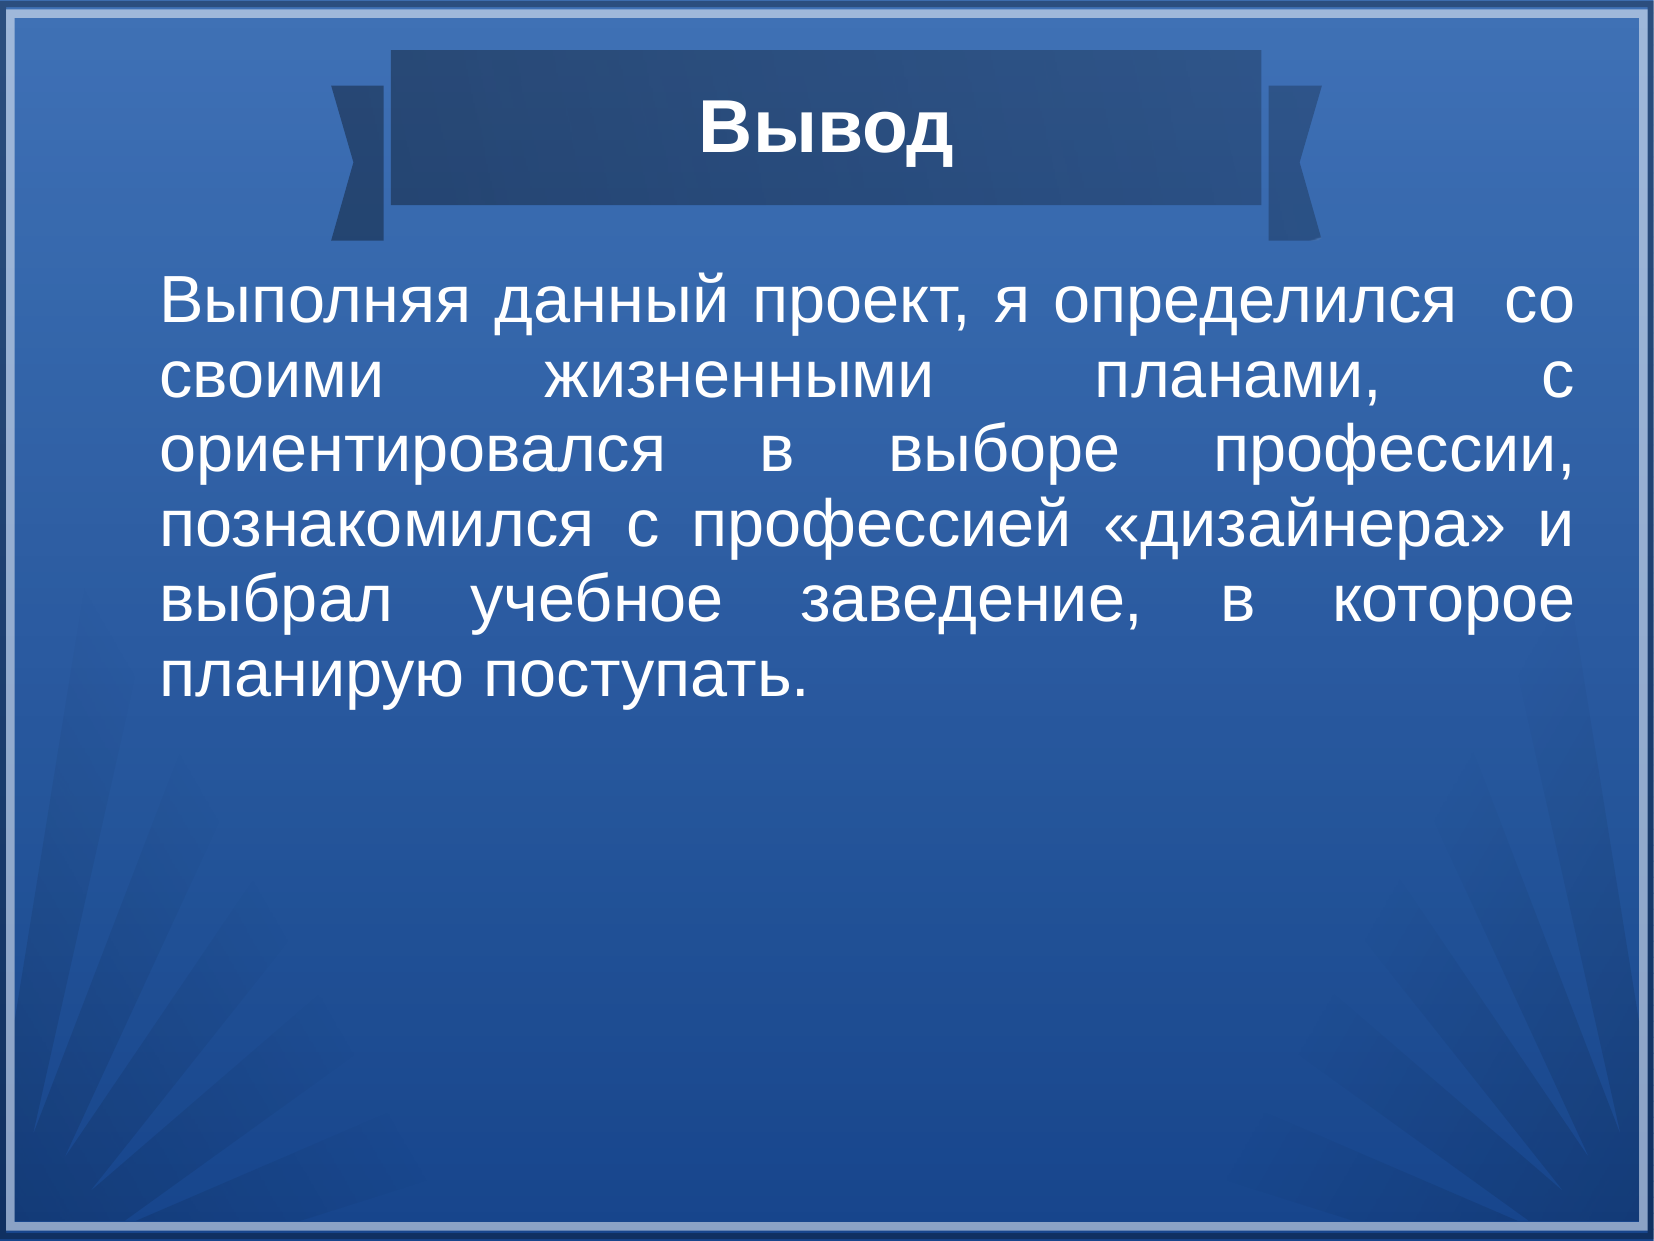

# Вывод
Выполняя данный проект, я определился со своими жизненными планами, c ориентировался в выборе профессии, познакомился с профессией «дизайнера» и выбрал учебное заведение, в которое планирую поступать.